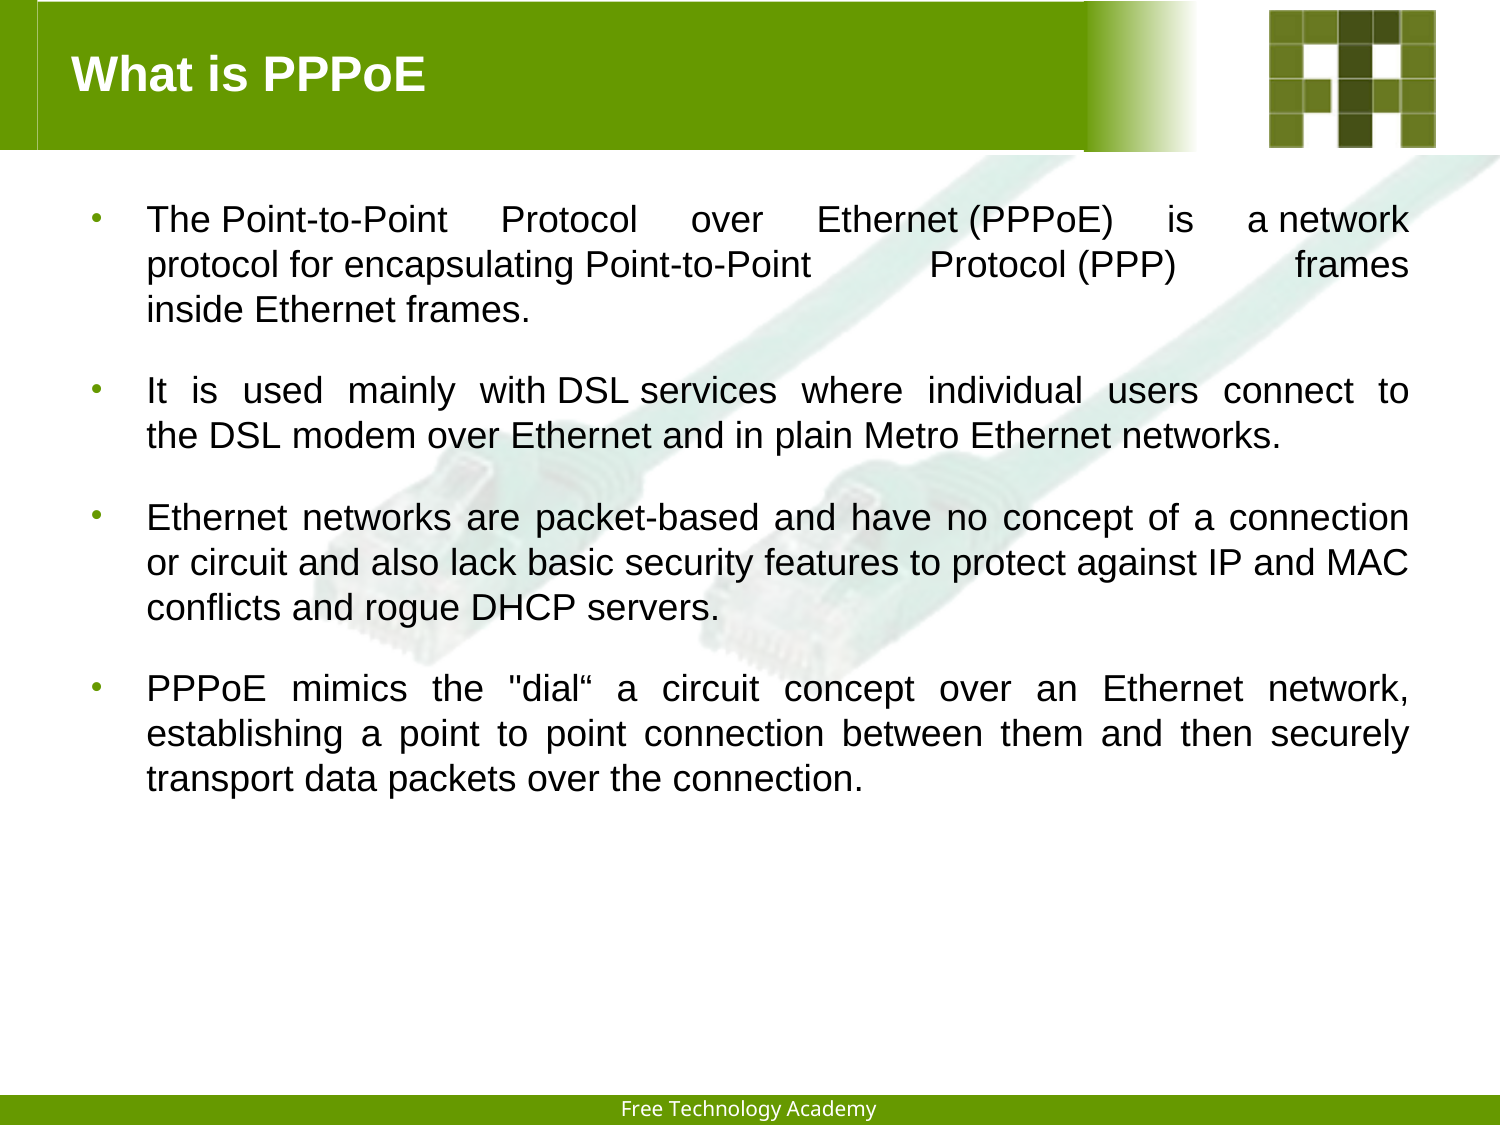

What is PPPoE
# The Point-to-Point Protocol over Ethernet (PPPoE) is a network protocol for encapsulating Point-to-Point Protocol (PPP) frames inside Ethernet frames.
It is used mainly with DSL services where individual users connect to the DSL modem over Ethernet and in plain Metro Ethernet networks.
Ethernet networks are packet-based and have no concept of a connection or circuit and also lack basic security features to protect against IP and MAC conflicts and rogue DHCP servers.
PPPoE mimics the "dial“ a circuit concept over an Ethernet network, establishing a point to point connection between them and then securely transport data packets over the connection.